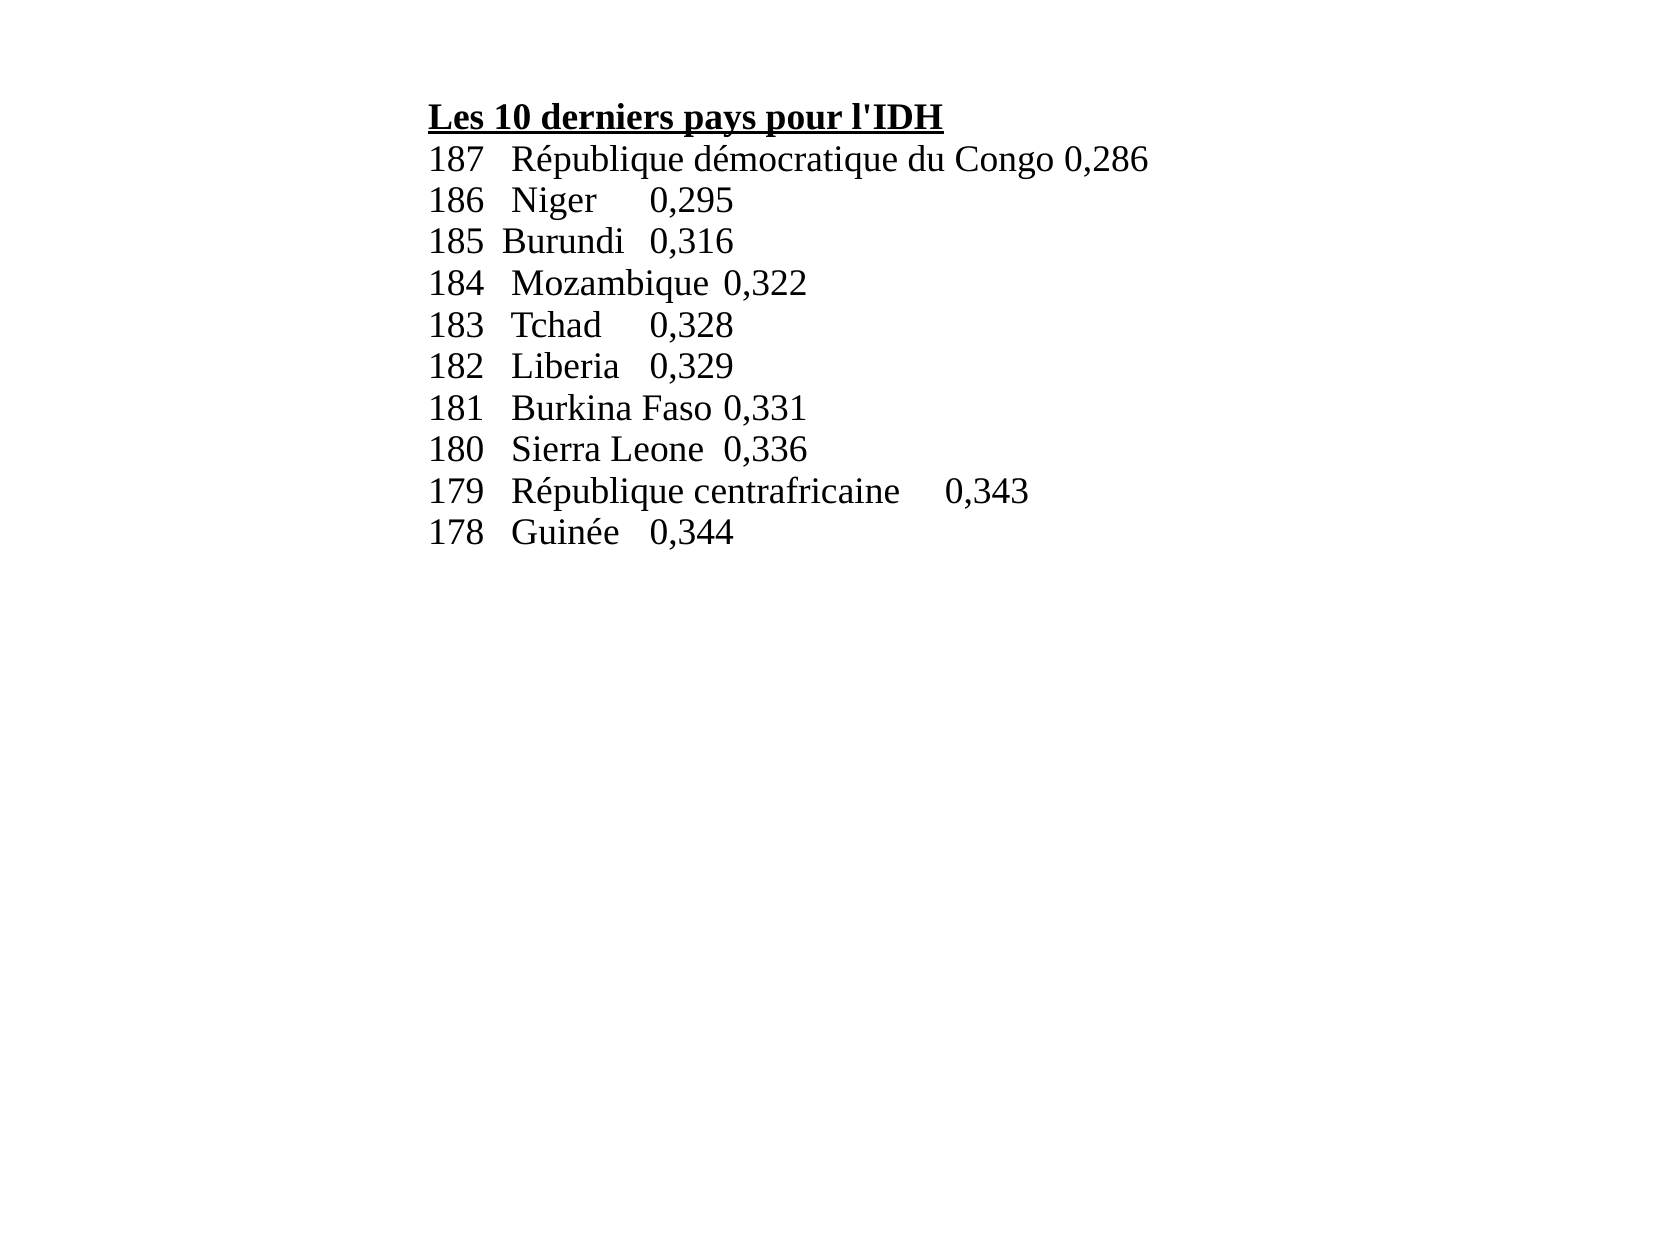

Les 10 derniers pays pour l'IDH
187 	 République démocratique du Congo 0,286
186 	 Niger 	0,295
185 	Burundi 	0,316
184 	 Mozambique 	0,322
183 	 Tchad 	0,328
182 	 Liberia 	0,329
181 	 Burkina Faso 	0,331
180 	 Sierra Leone 	0,336
179 	 République centrafricaine 	0,343
178 	 Guinée 	0,344